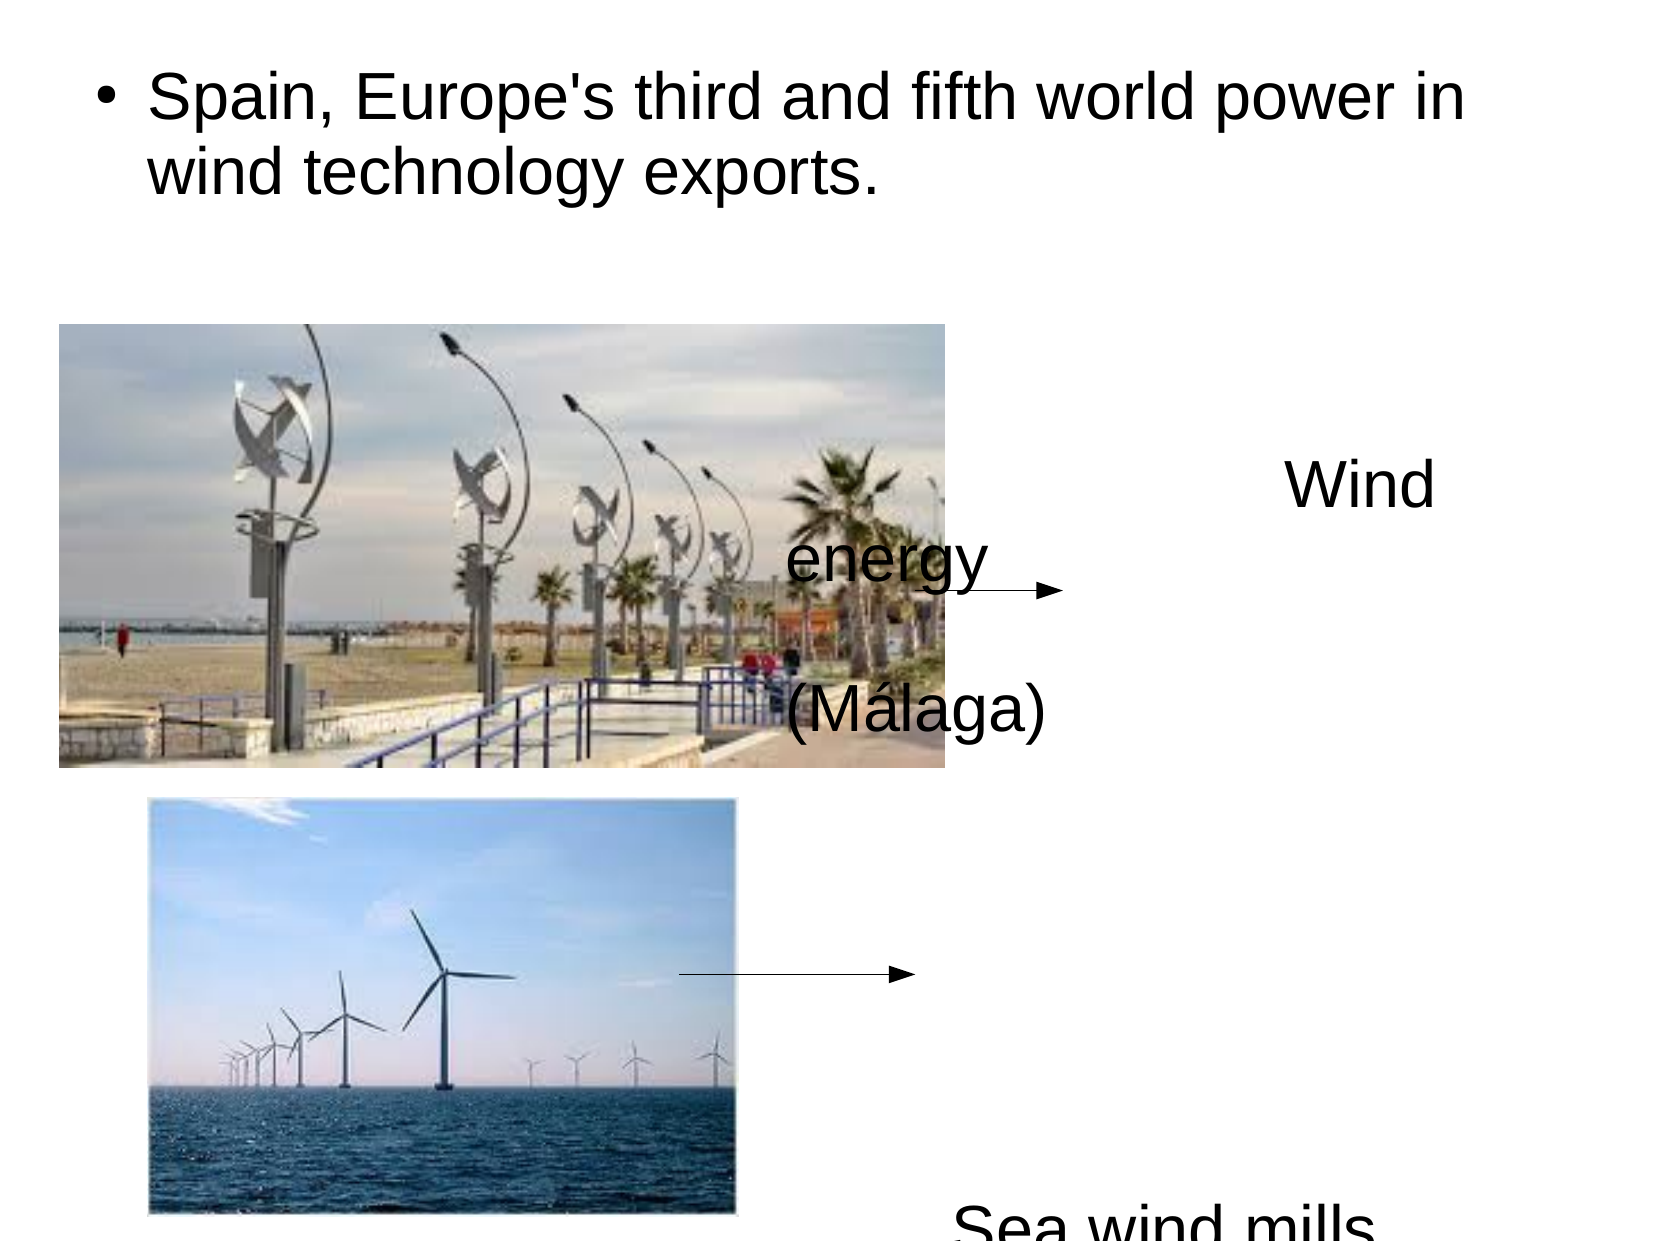

# Spain, Europe's third and fifth world power in wind technology exports.
 Wind energy 												 (Málaga)
 Sea wind mills